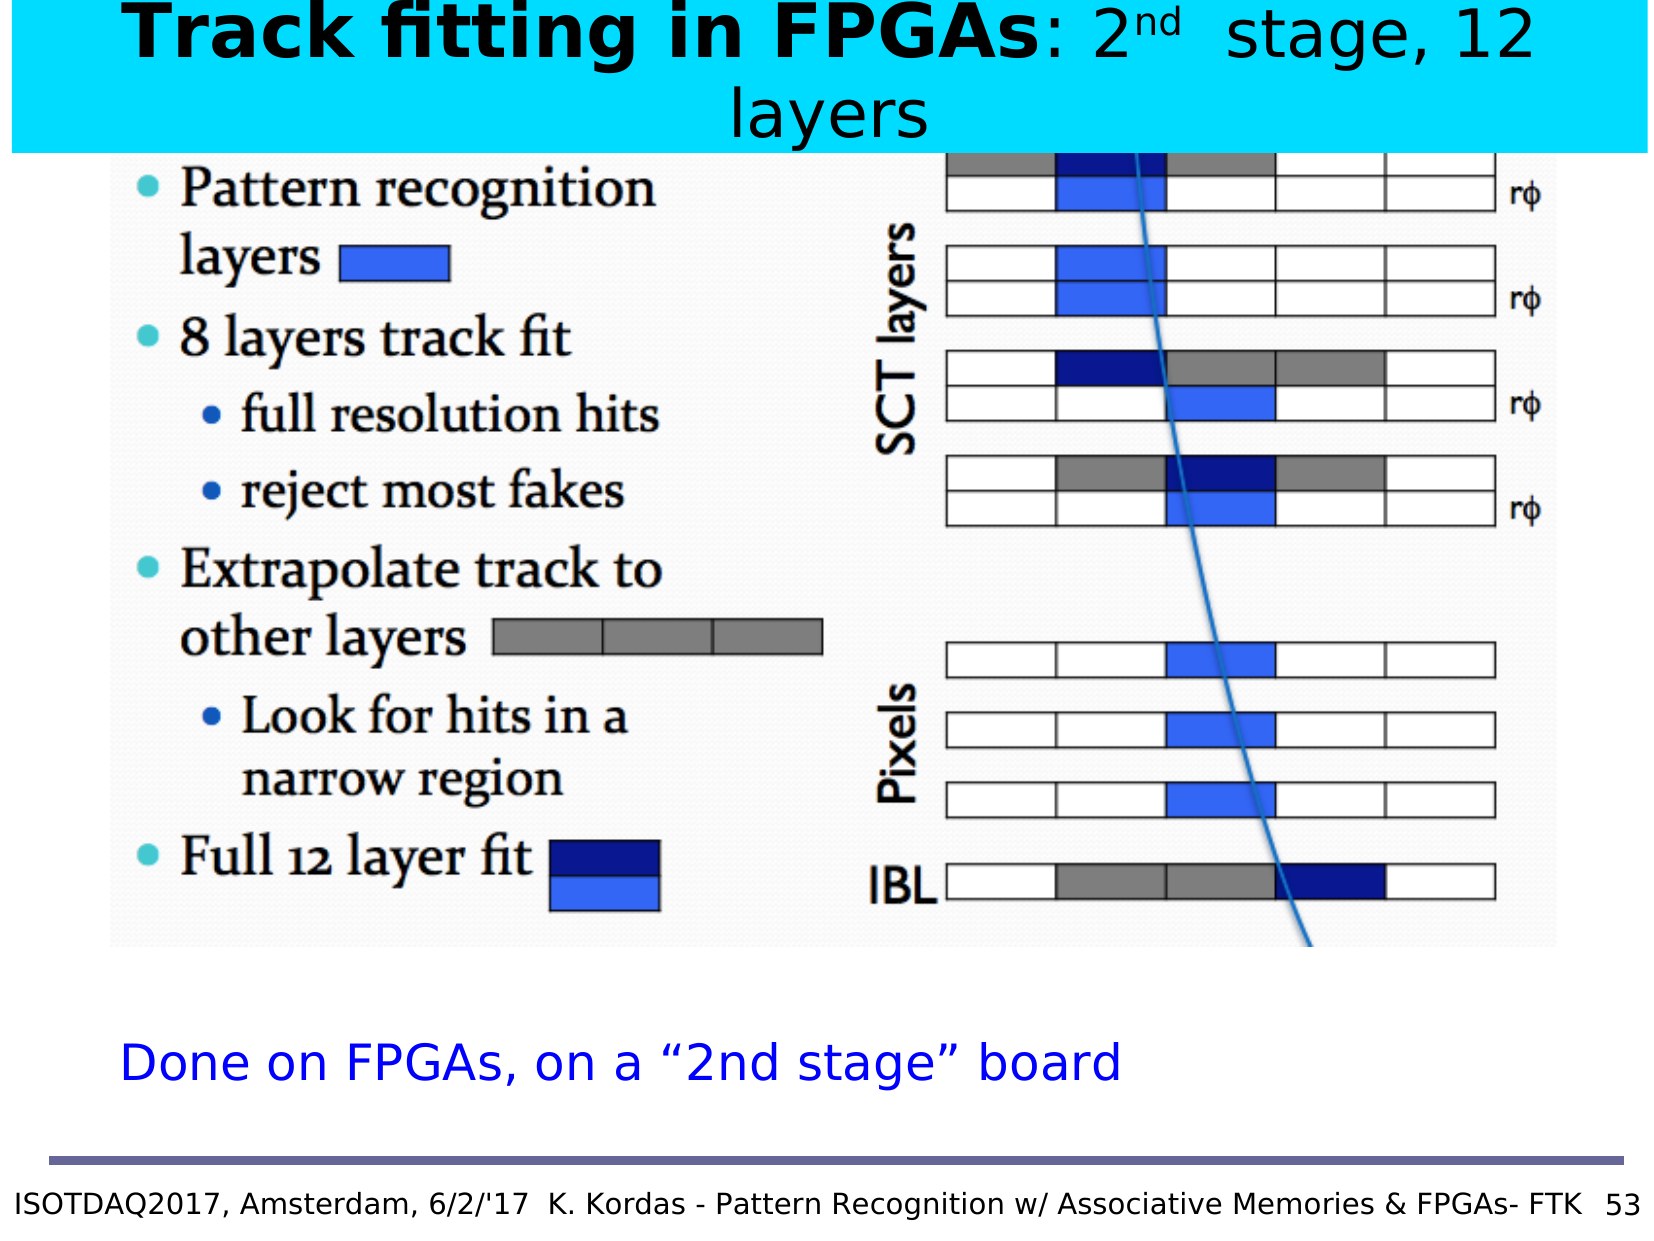

# Track fitting in FPGAs: 2nd stage, 12 layers
Done on FPGAs, on a “2nd stage” board
ISOTDAQ2017, Amsterdam, 6/2/'17
K. Kordas - Pattern Recognition w/ Associative Memories & FPGAs- FTK
53